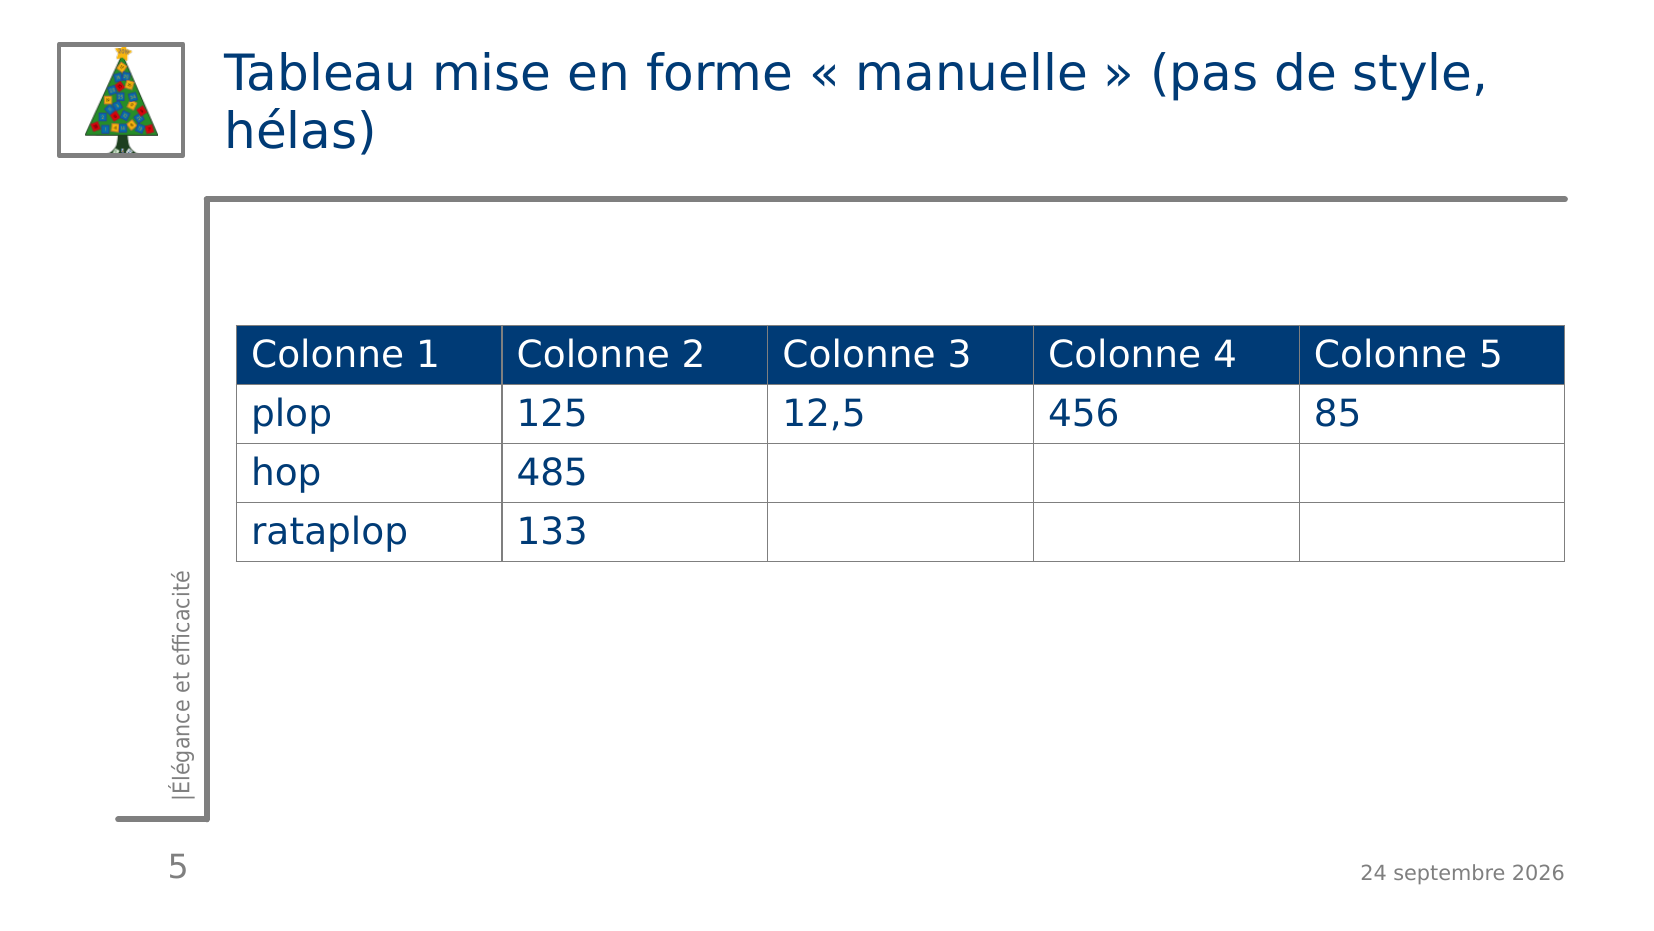

# Tableau mise en forme « manuelle » (pas de style, hélas)
| Colonne 1 | Colonne 2 | Colonne 3 | Colonne 4 | Colonne 5 |
| --- | --- | --- | --- | --- |
| plop | 125 | 12,5 | 456 | 85 |
| hop | 485 | | | |
| rataplop | 133 | | | |
Élégance et efficacité